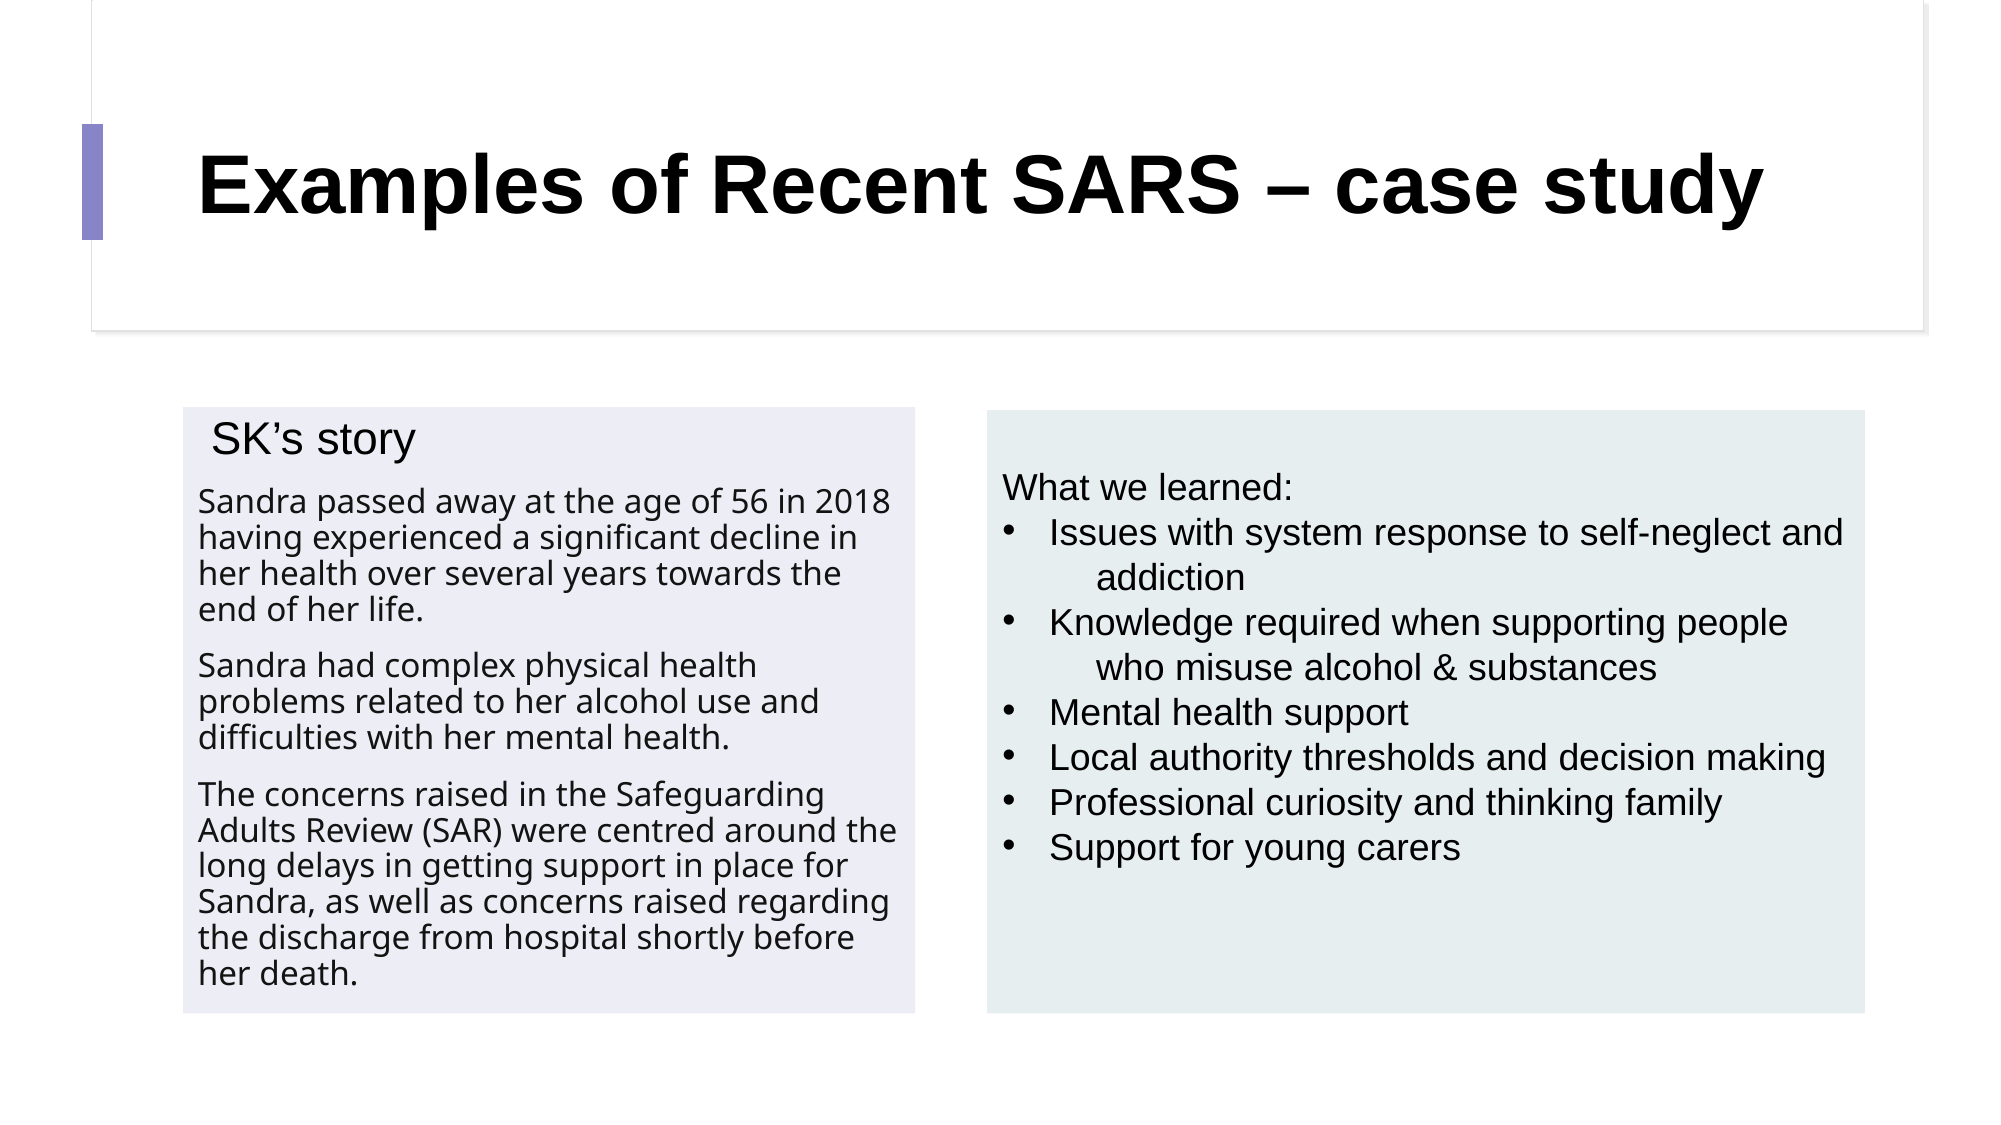

# Examples of Recent SARS – case study
 SK’s story
Sandra passed away at the age of 56 in 2018 having experienced a significant decline in her health over several years towards the end of her life.
Sandra had complex physical health problems related to her alcohol use and difficulties with her mental health.
The concerns raised in the Safeguarding Adults Review (SAR) were centred around the long delays in getting support in place for Sandra, as well as concerns raised regarding the discharge from hospital shortly before her death.
What we learned:
Issues with system response to self-neglect and addiction
Knowledge required when supporting people who misuse alcohol & substances
Mental health support
Local authority thresholds and decision making
Professional curiosity and thinking family
Support for young carers